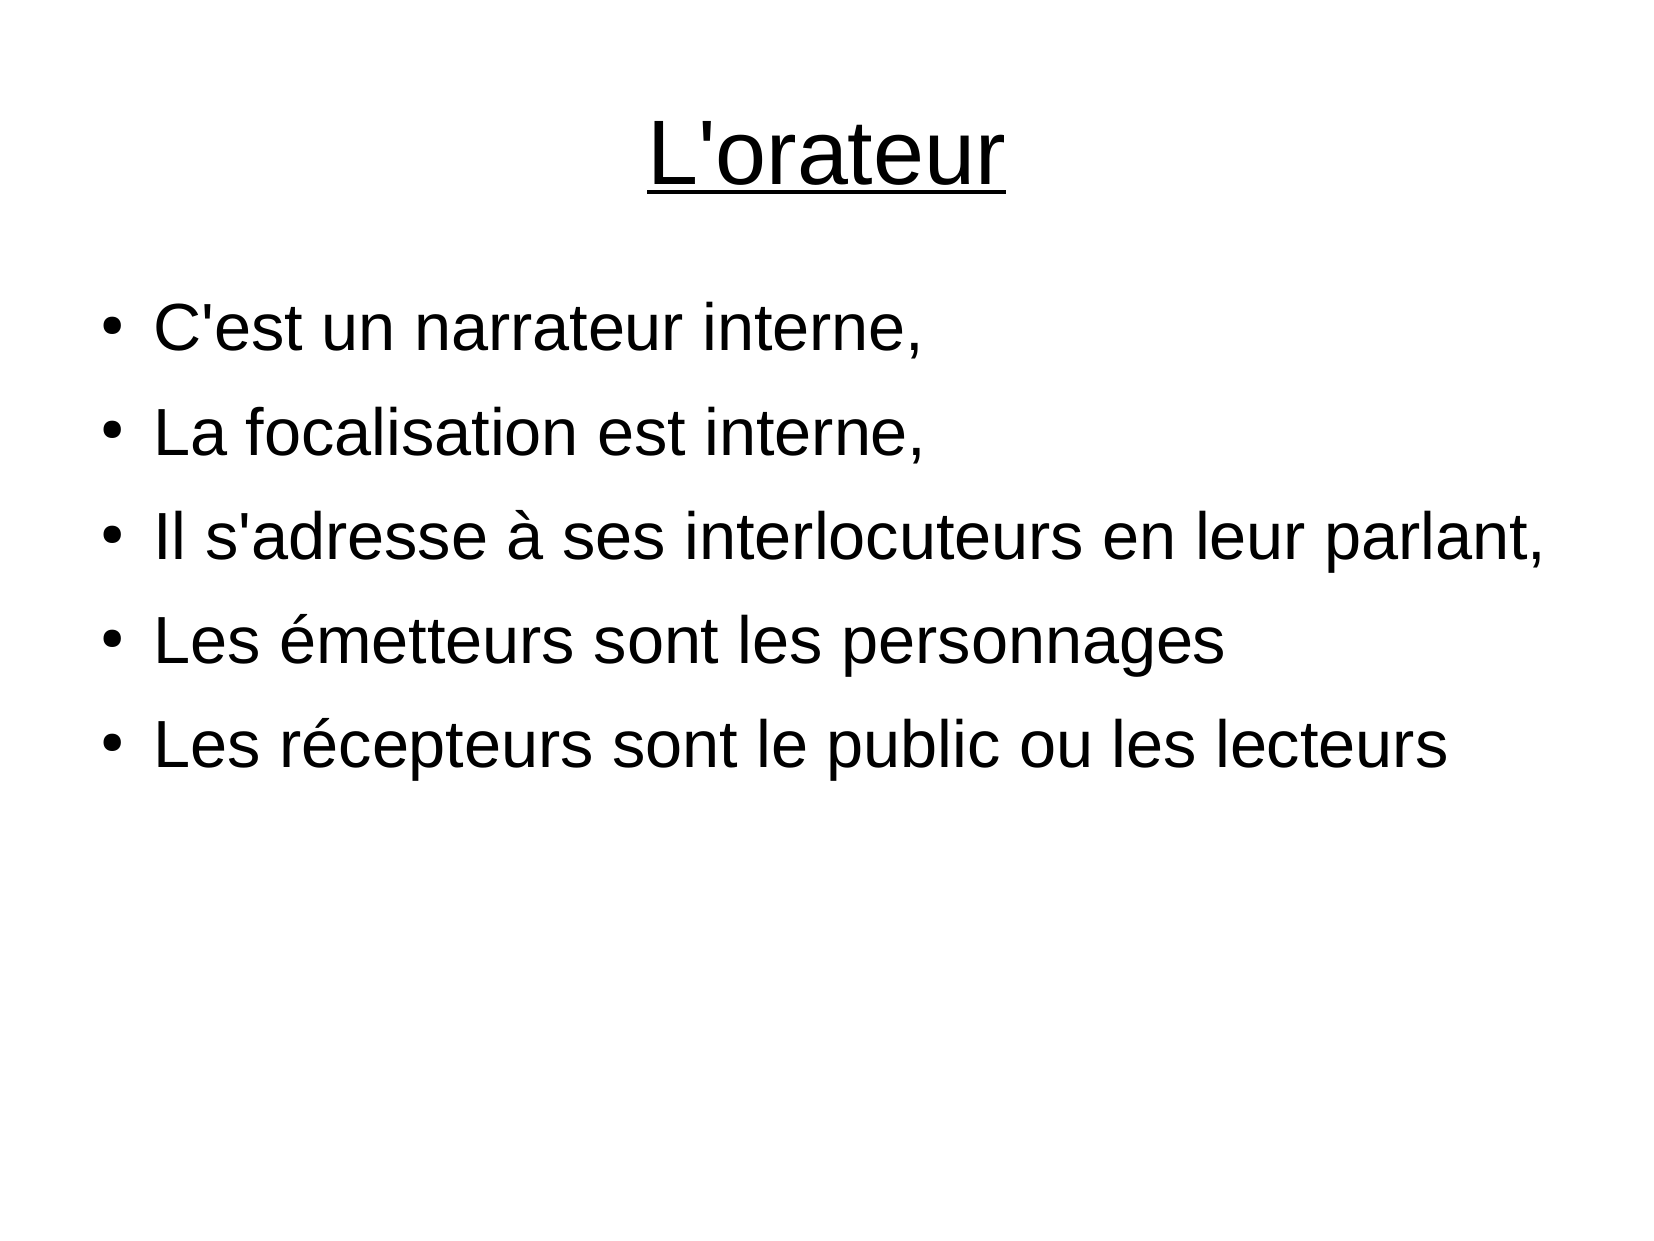

# L'orateur
C'est un narrateur interne,
La focalisation est interne,
Il s'adresse à ses interlocuteurs en leur parlant,
Les émetteurs sont les personnages
Les récepteurs sont le public ou les lecteurs